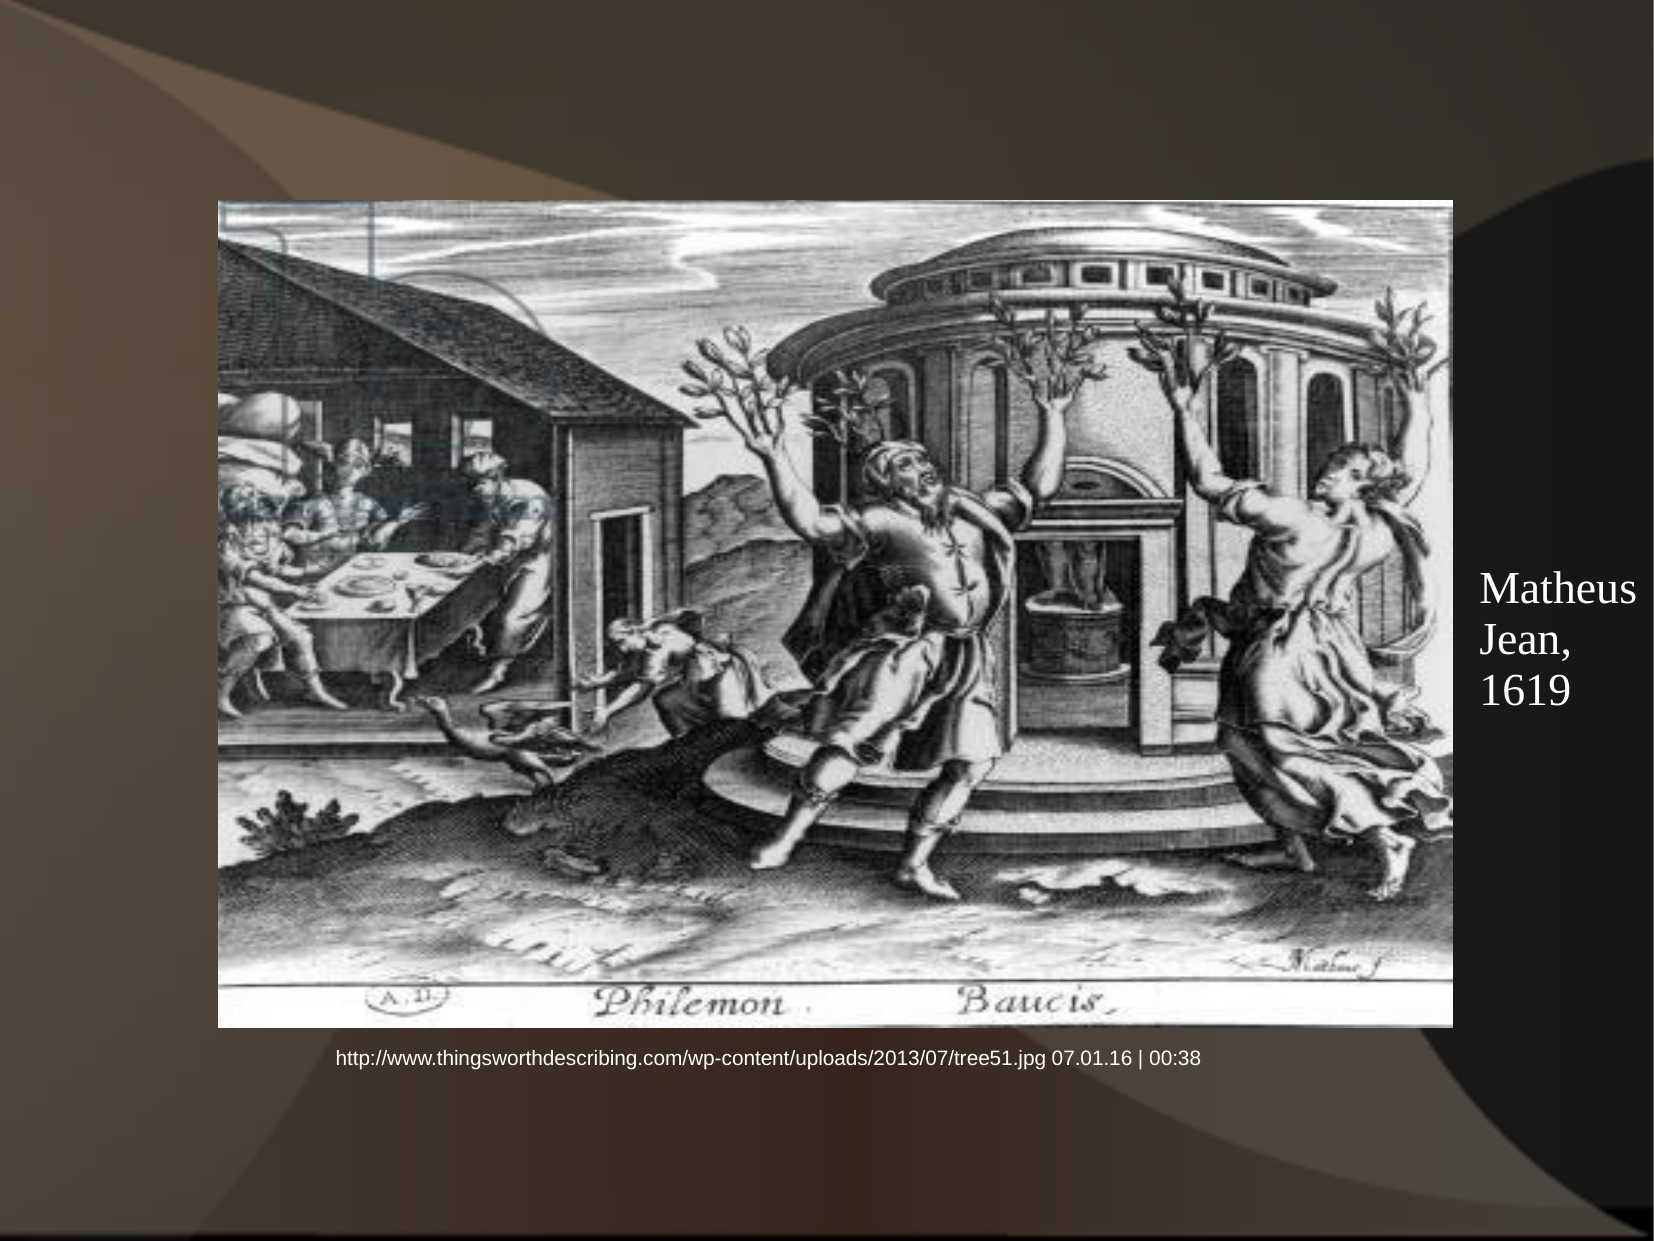

Matheus Jean, 1619
http://www.thingsworthdescribing.com/wp-content/uploads/2013/07/tree51.jpg 07.01.16 | 00:38